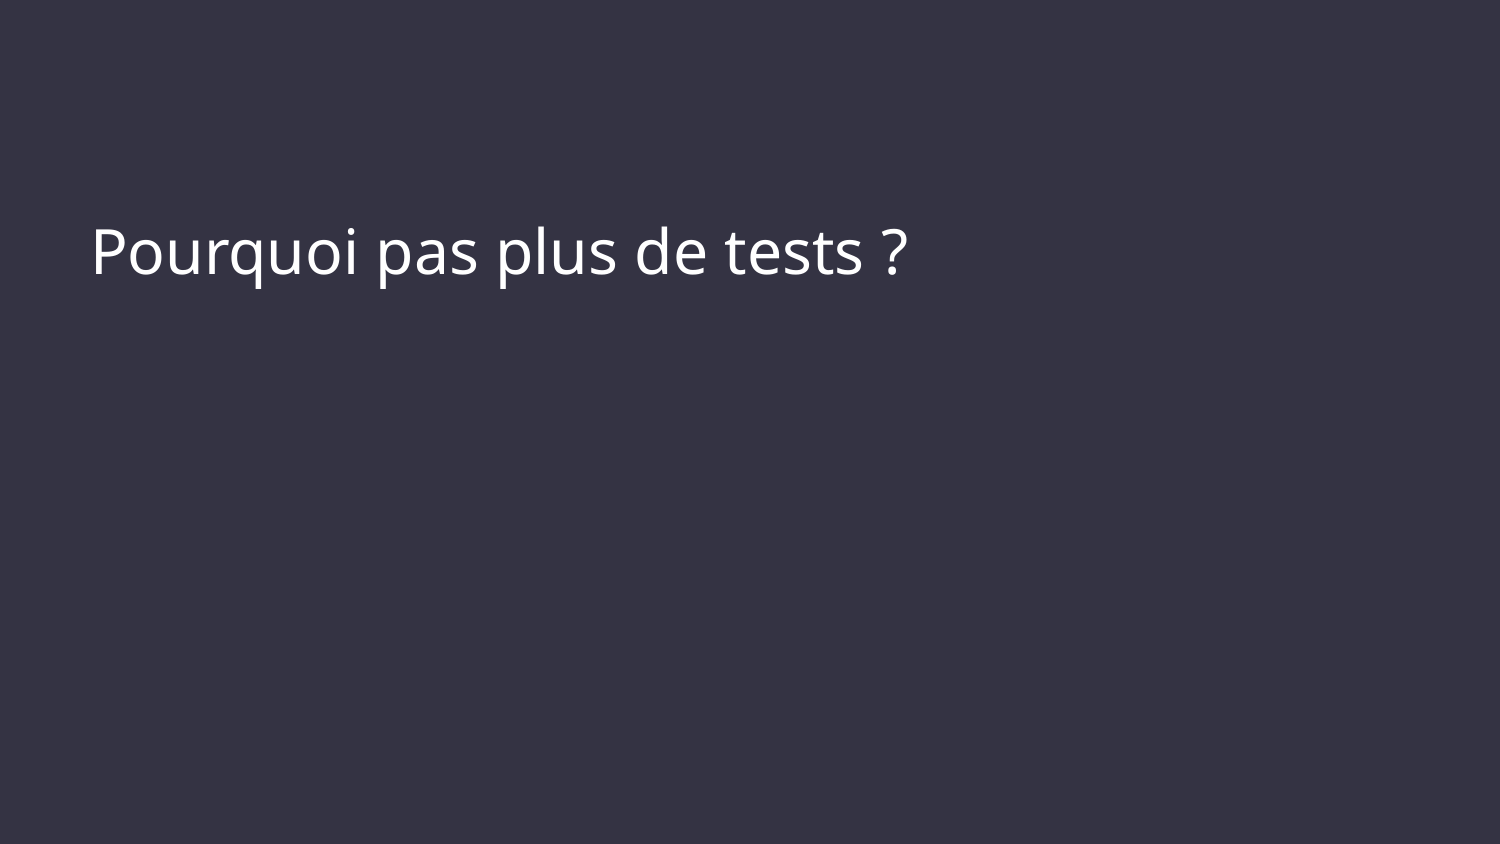

# Pourquoi pas plus de tests ?